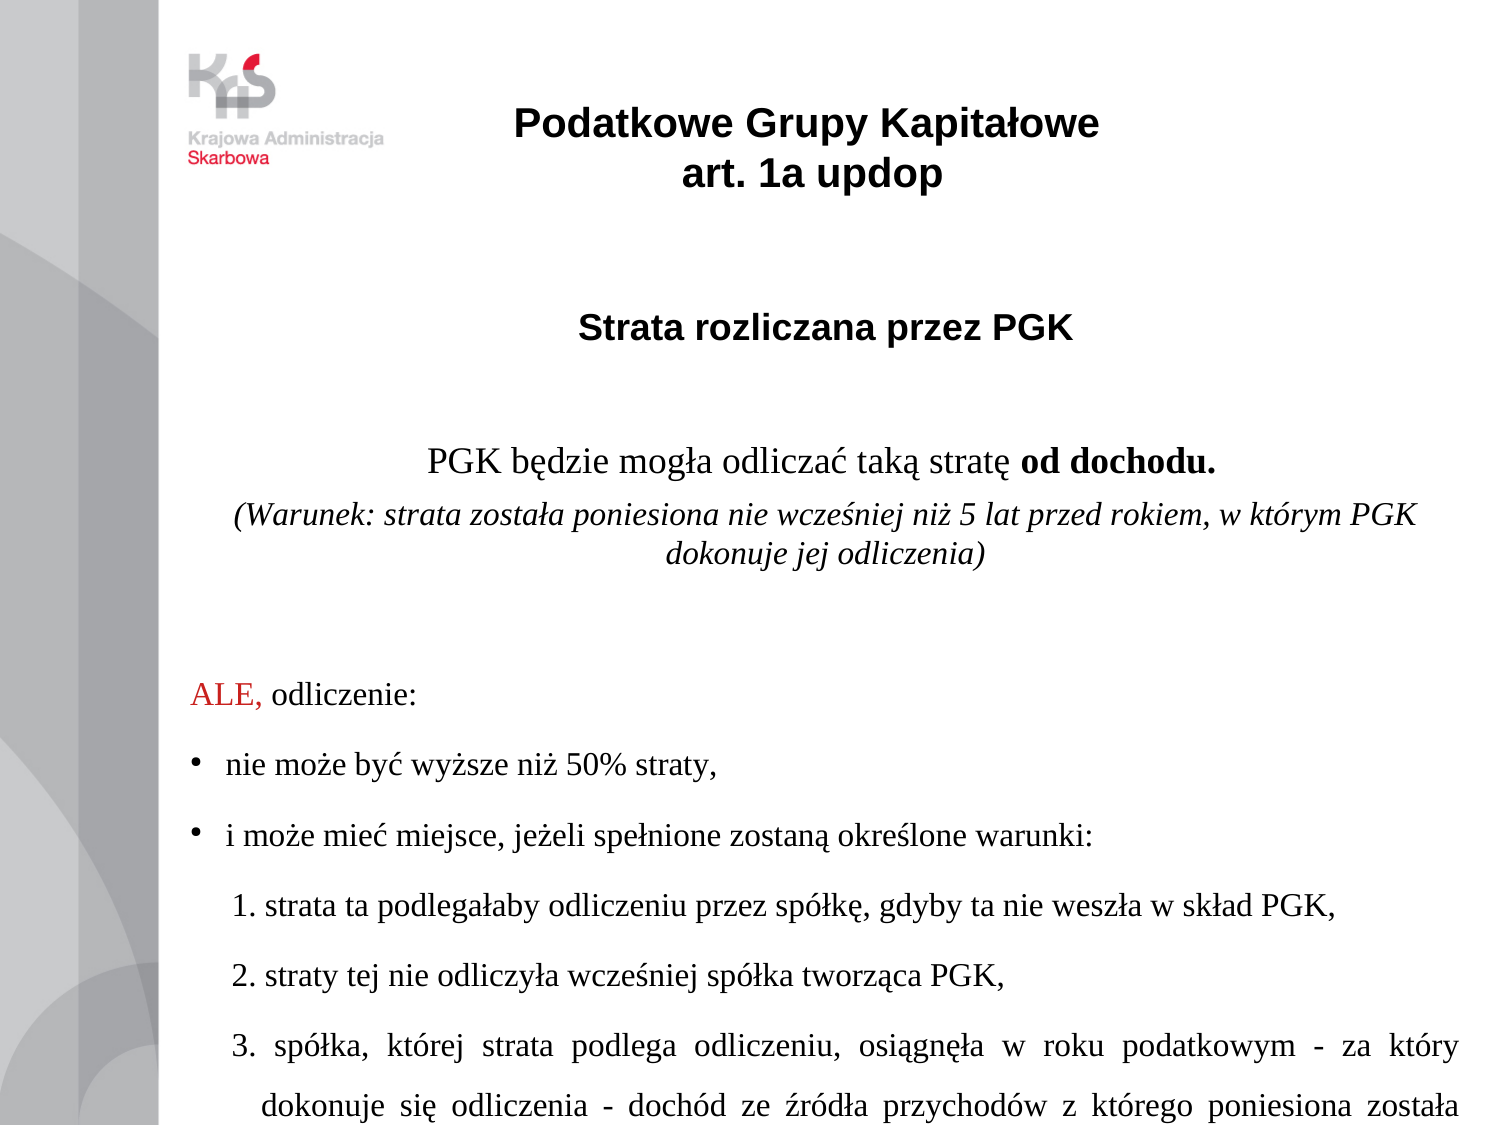

Podatkowe Grupy Kapitałowe
art. 1a updop
Strata rozliczana przez PGK
PGK będzie mogła odliczać taką stratę od dochodu.
(Warunek: strata została poniesiona nie wcześniej niż 5 lat przed rokiem, w którym PGK dokonuje jej odliczenia)
ALE, odliczenie:
nie może być wyższe niż 50% straty,
i może mieć miejsce, jeżeli spełnione zostaną określone warunki:
1. strata ta podlegałaby odliczeniu przez spółkę, gdyby ta nie weszła w skład PGK,
2. straty tej nie odliczyła wcześniej spółka tworząca PGK,
3. spółka, której strata podlega odliczeniu, osiągnęła w roku podatkowym - za który dokonuje się odliczenia - dochód ze źródła przychodów z którego poniesiona została strata.